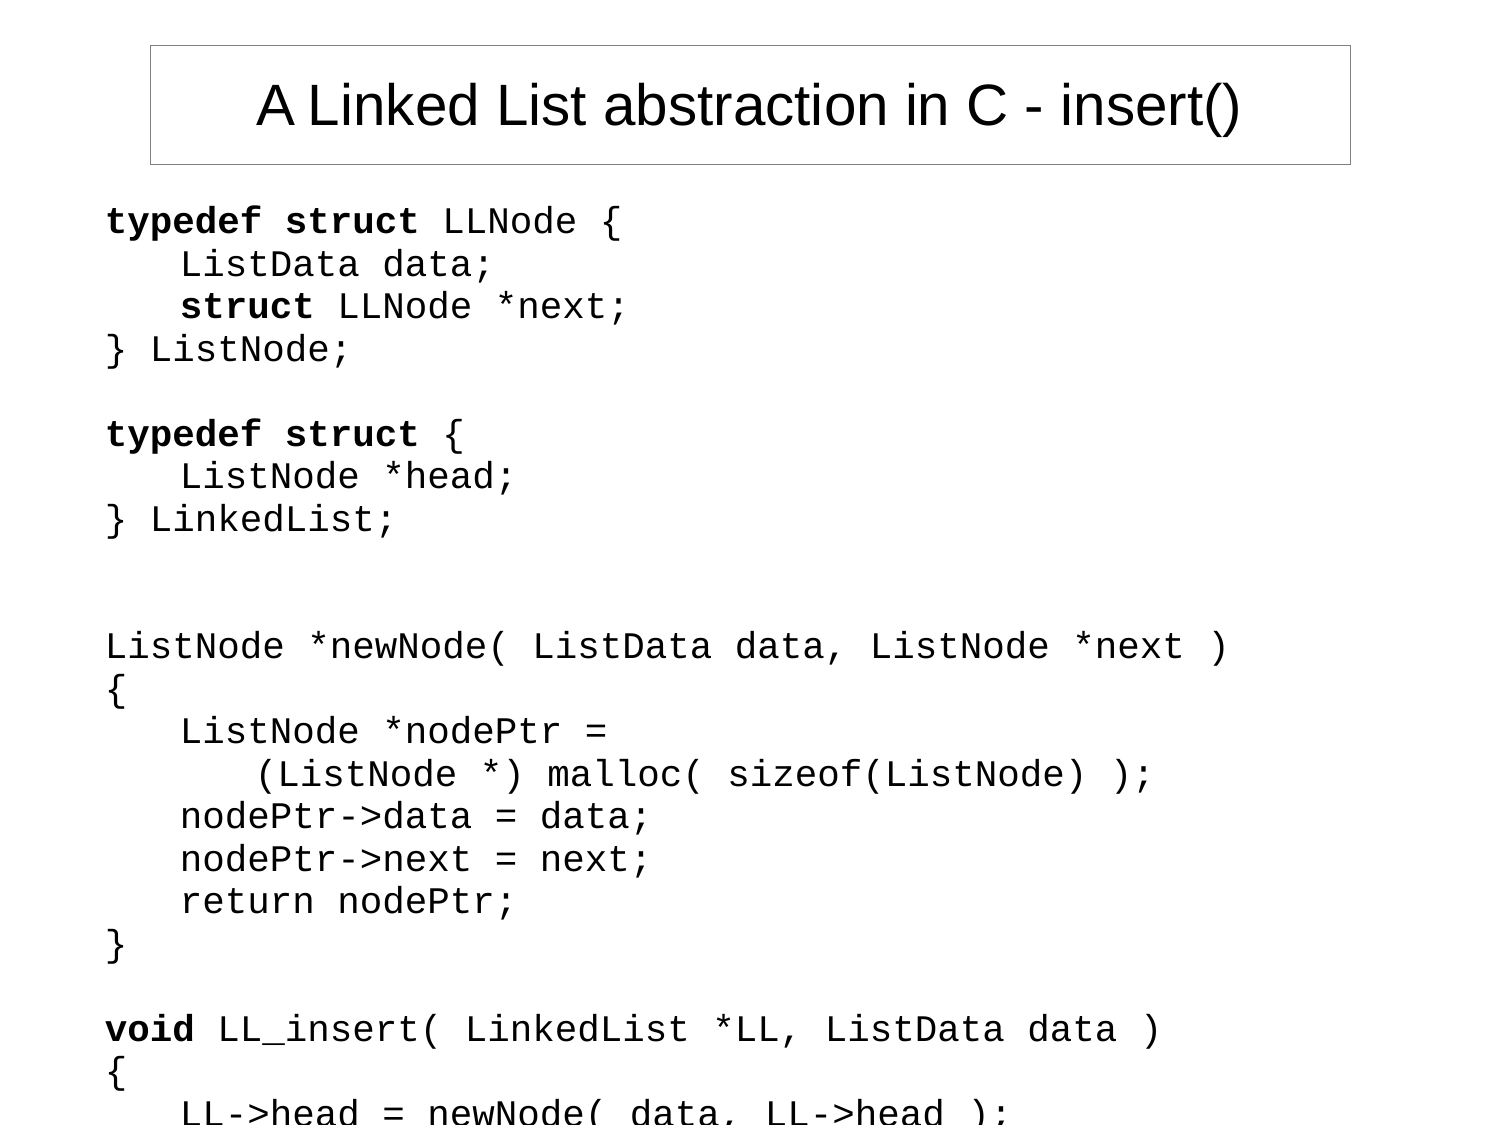

A Linked List abstraction in C - insert()
typedef struct LLNode {
	ListData data;
	struct LLNode *next;
} ListNode;
typedef struct {
	ListNode *head;
} LinkedList;
ListNode *newNode( ListData data, ListNode *next )
{
	ListNode *nodePtr =
		(ListNode *) malloc( sizeof(ListNode) );
	nodePtr->data = data;
	nodePtr->next = next;
	return nodePtr;
}
void LL_insert( LinkedList *LL, ListData data )
{
	LL->head = newNode( data, LL->head );
}